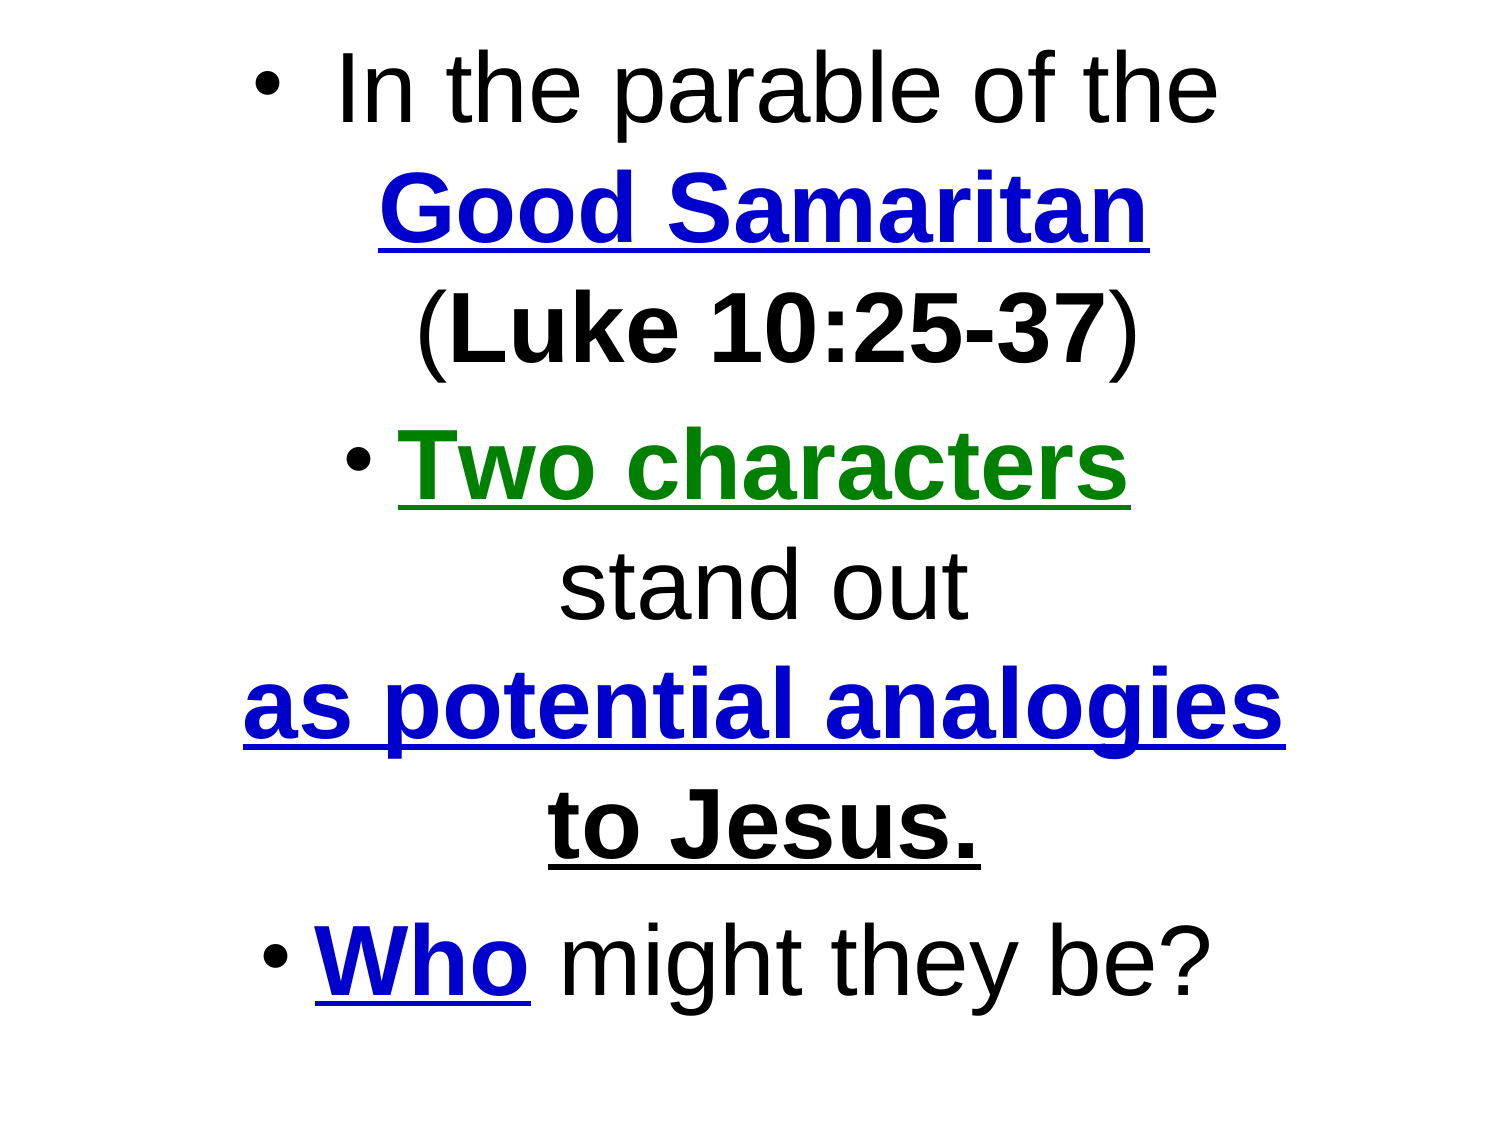

# In the parable of the Good Samaritan (Luke 10:25-37)
Two characters
stand out
as potential analogies
to Jesus.
Who might they be?
37